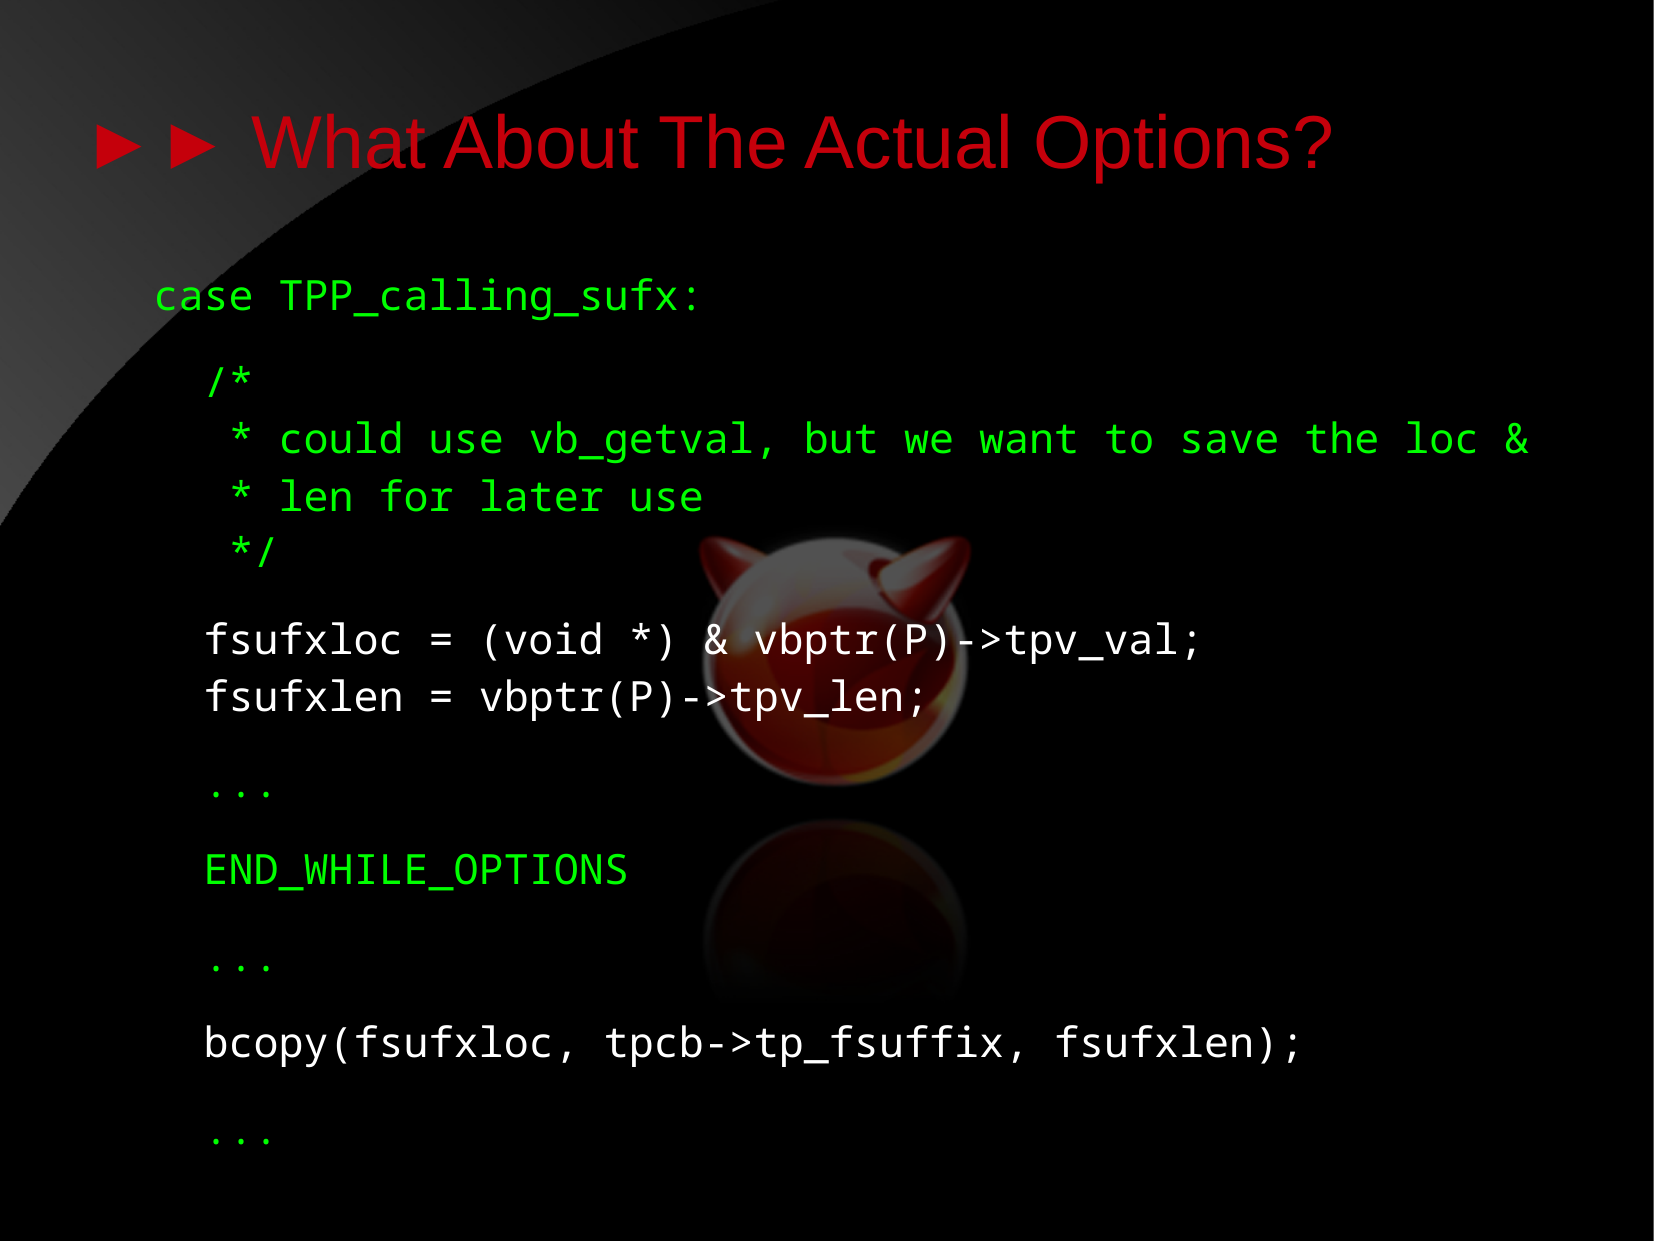

# ►► What About The Actual Options?
case TPP_calling_sufx:
 /*
 * could use vb_getval, but we want to save the loc &
 * len for later use
 */
 fsufxloc = (void *) & vbptr(P)->tpv_val;
 fsufxlen = vbptr(P)->tpv_len;
 ...
 END_WHILE_OPTIONS
 ...
 bcopy(fsufxloc, tpcb->tp_fsuffix, fsufxlen);
 ...